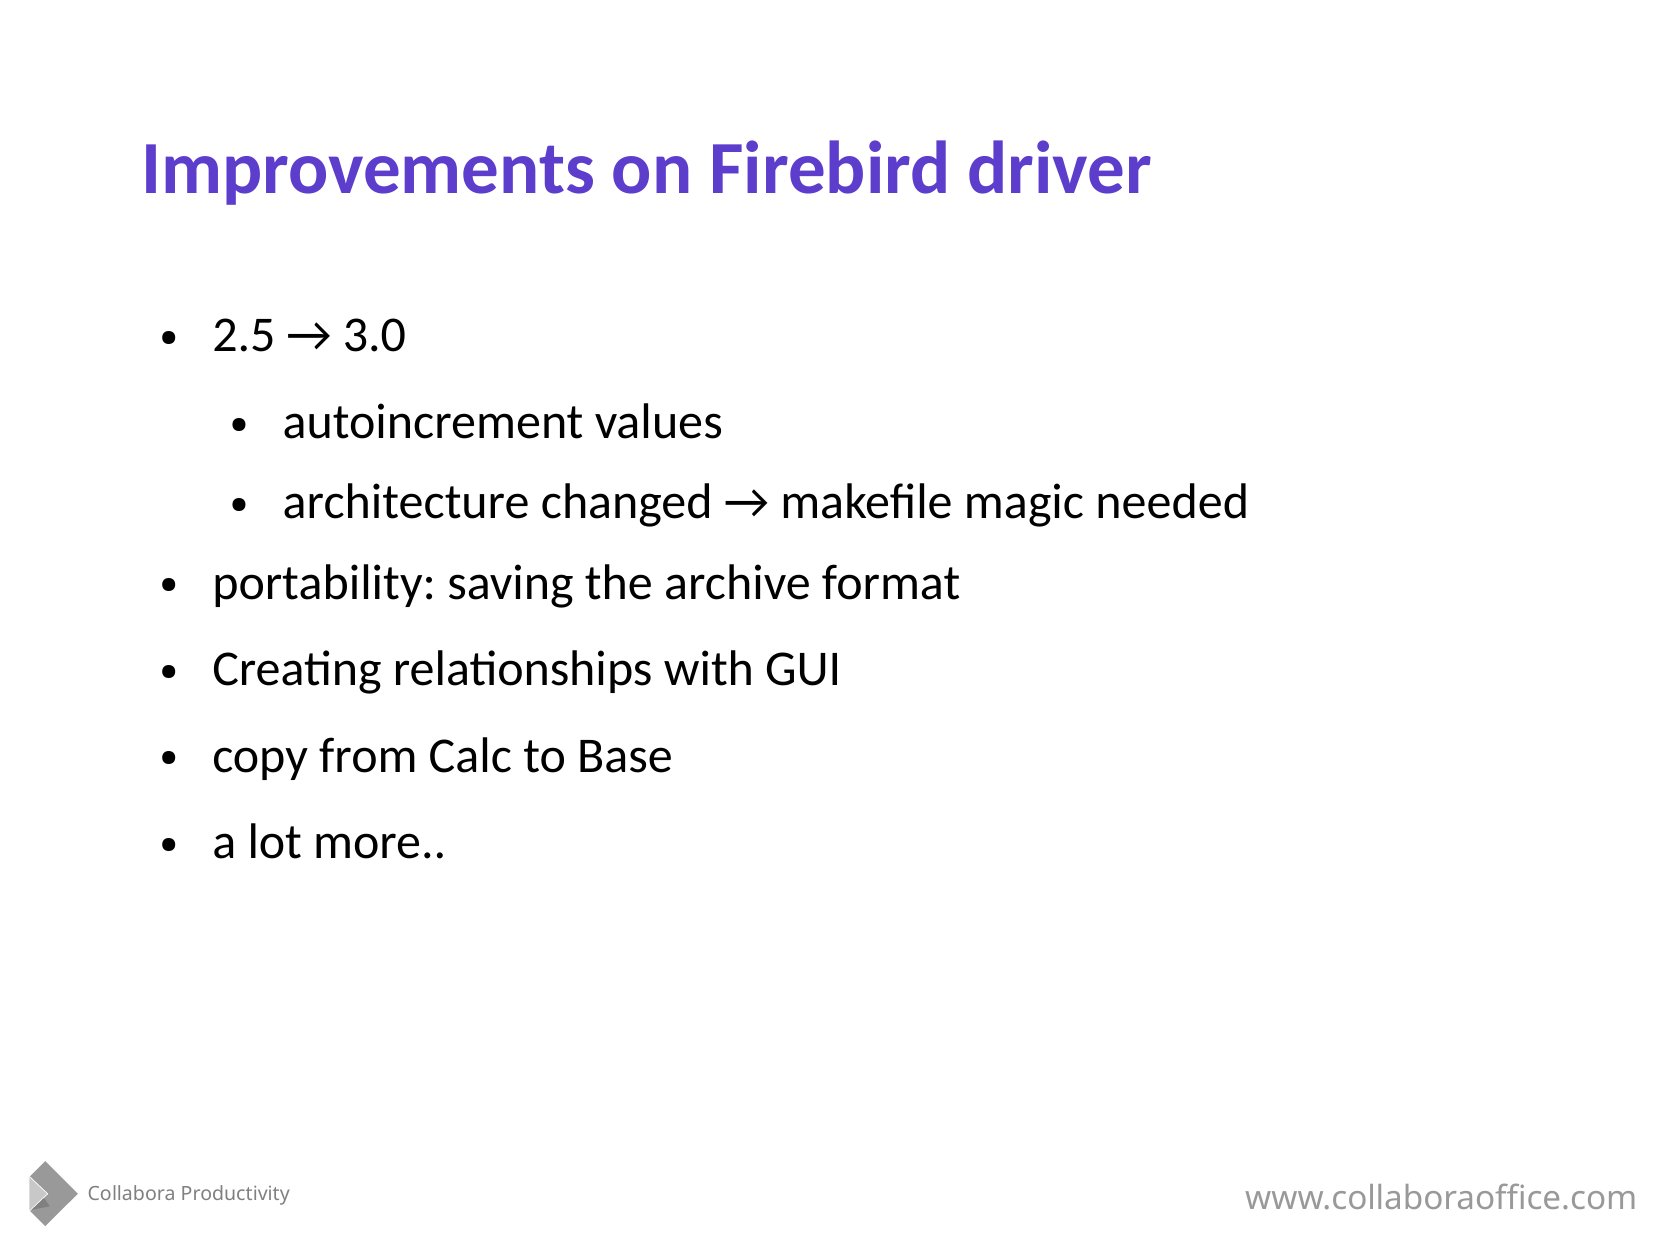

# Improvements on Firebird driver
2.5 → 3.0
autoincrement values
architecture changed → makefile magic needed
portability: saving the archive format
Creating relationships with GUI
copy from Calc to Base
a lot more..